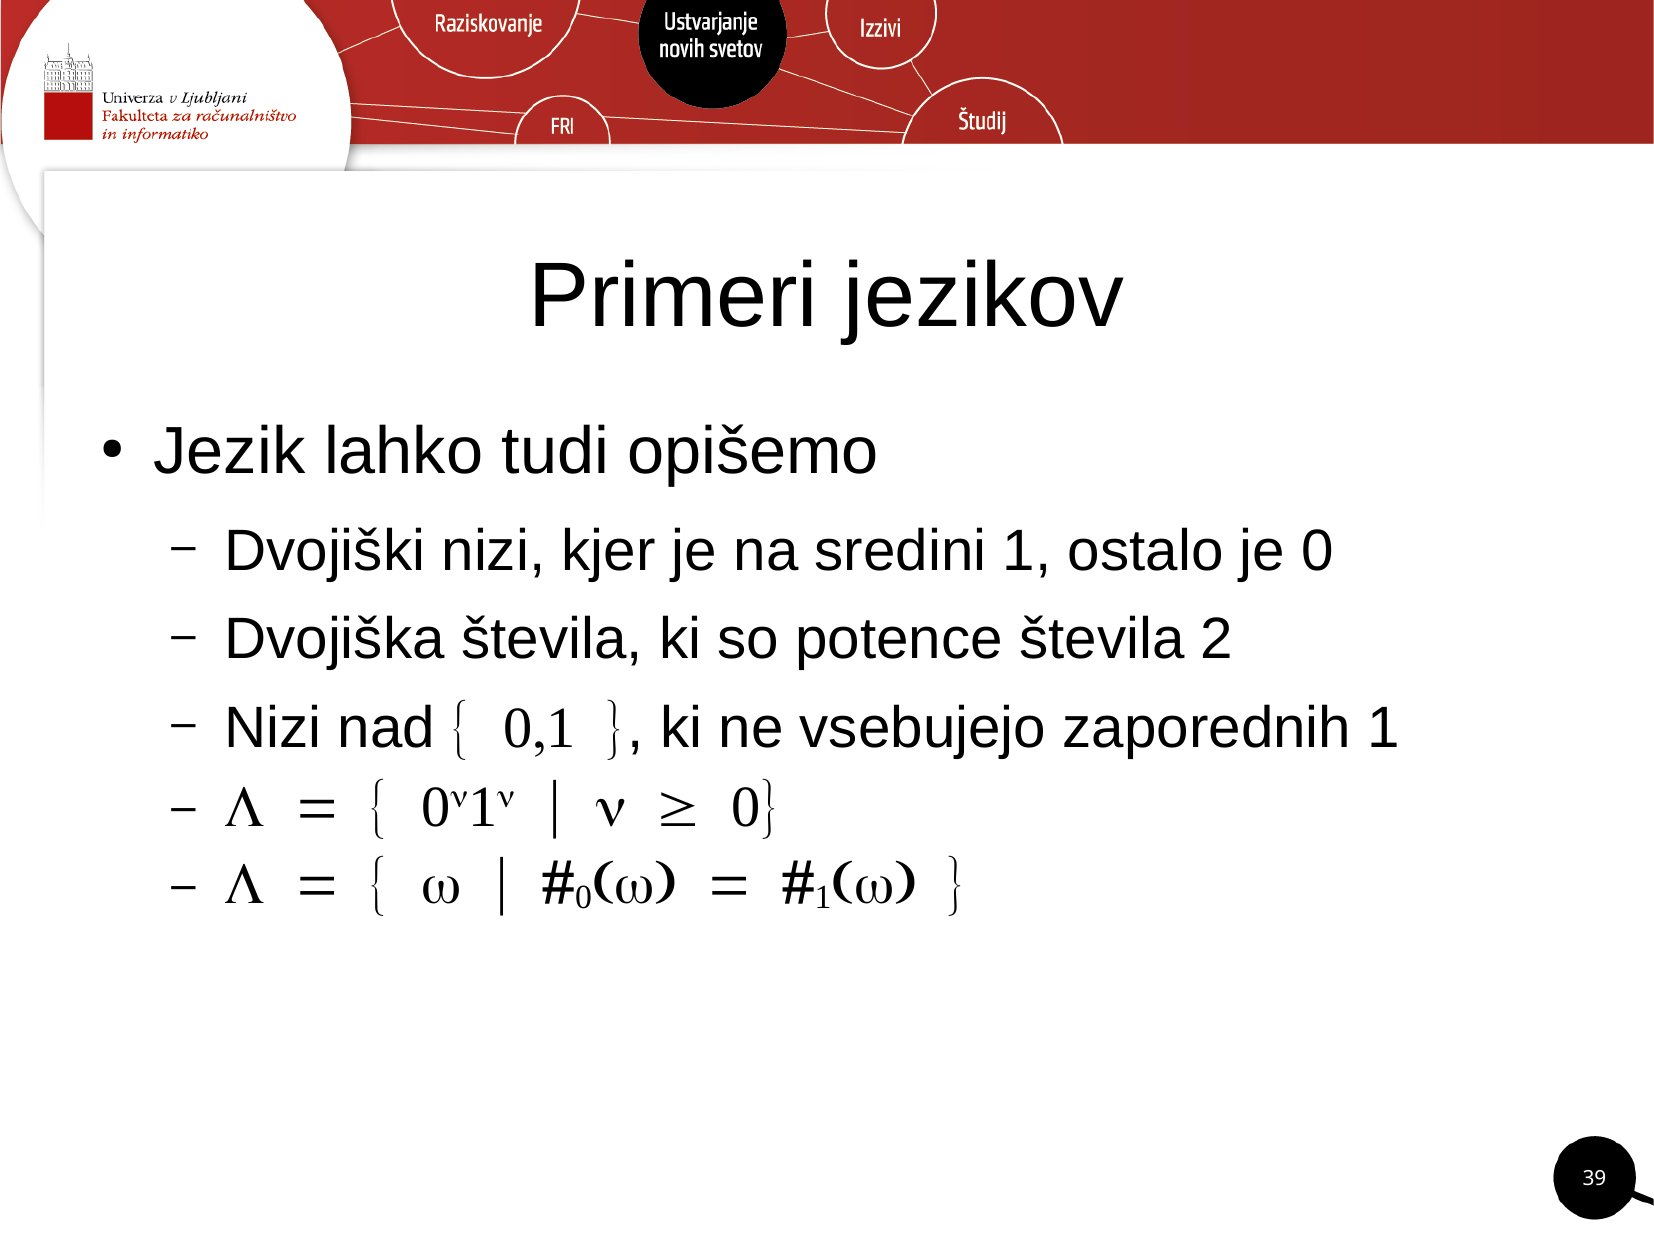

# Primeri jezikov
Jezik lahko tudi opišemo
Dvojiški nizi, kjer je na sredini 1, ostalo je 0
Dvojiška števila, ki so potence števila 2
Nizi nad { 0,1 }, ki ne vsebujejo zaporednih 1
L = { 0n1n | n ≥ 0}
L = { w | #0(w) = #1(w) }